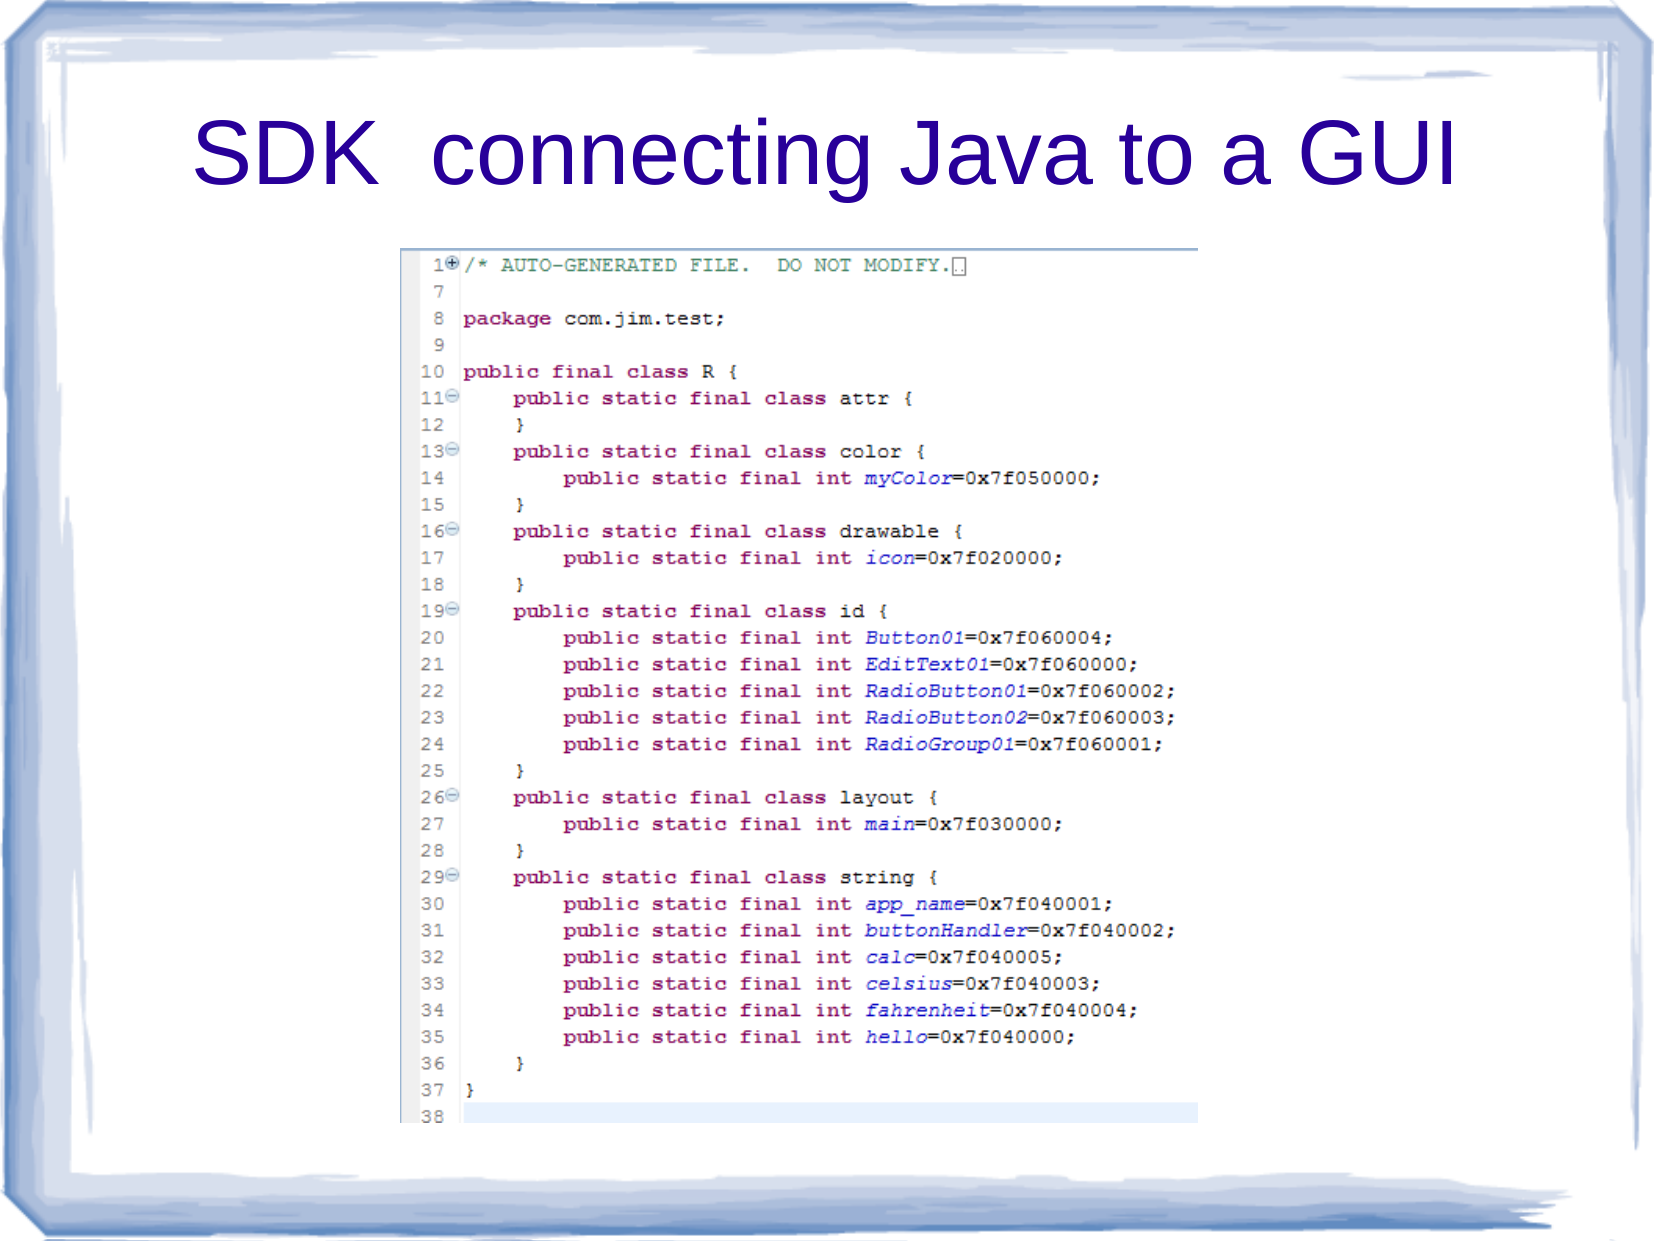

# SDK connecting Java to a GUI